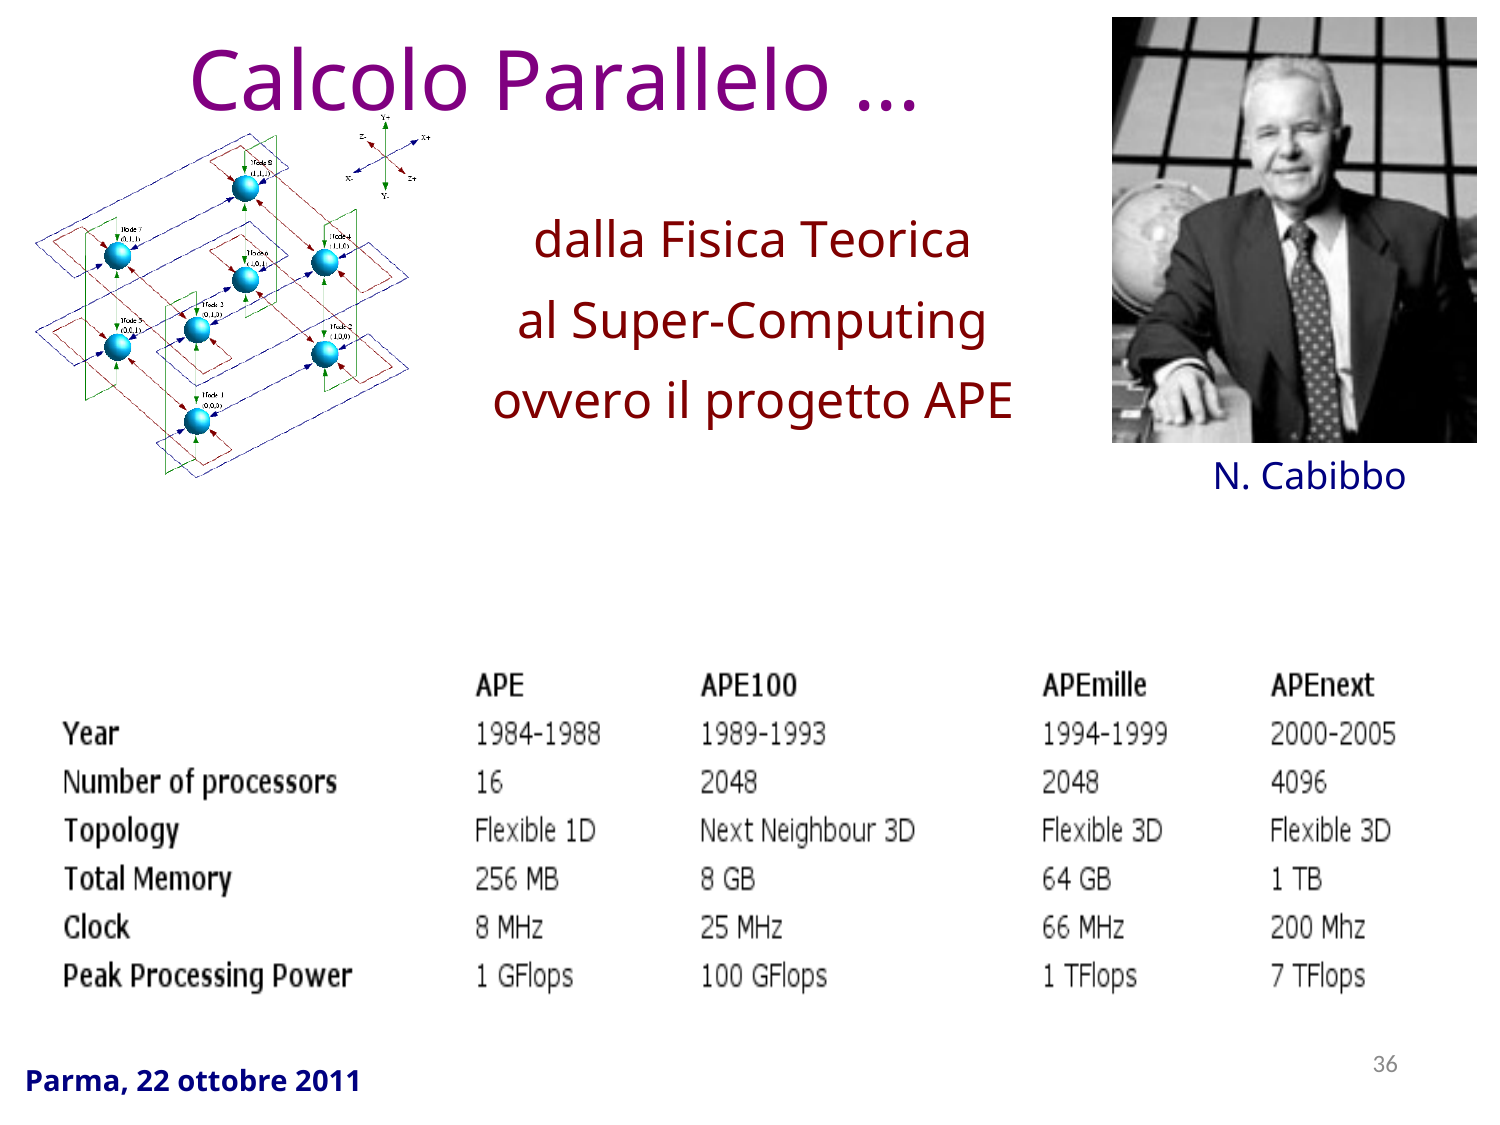

Calcolo Parallelo ...
N. Cabibbo
dalla Fisica Teorica
al Super-Computing
ovvero il progetto APE
36